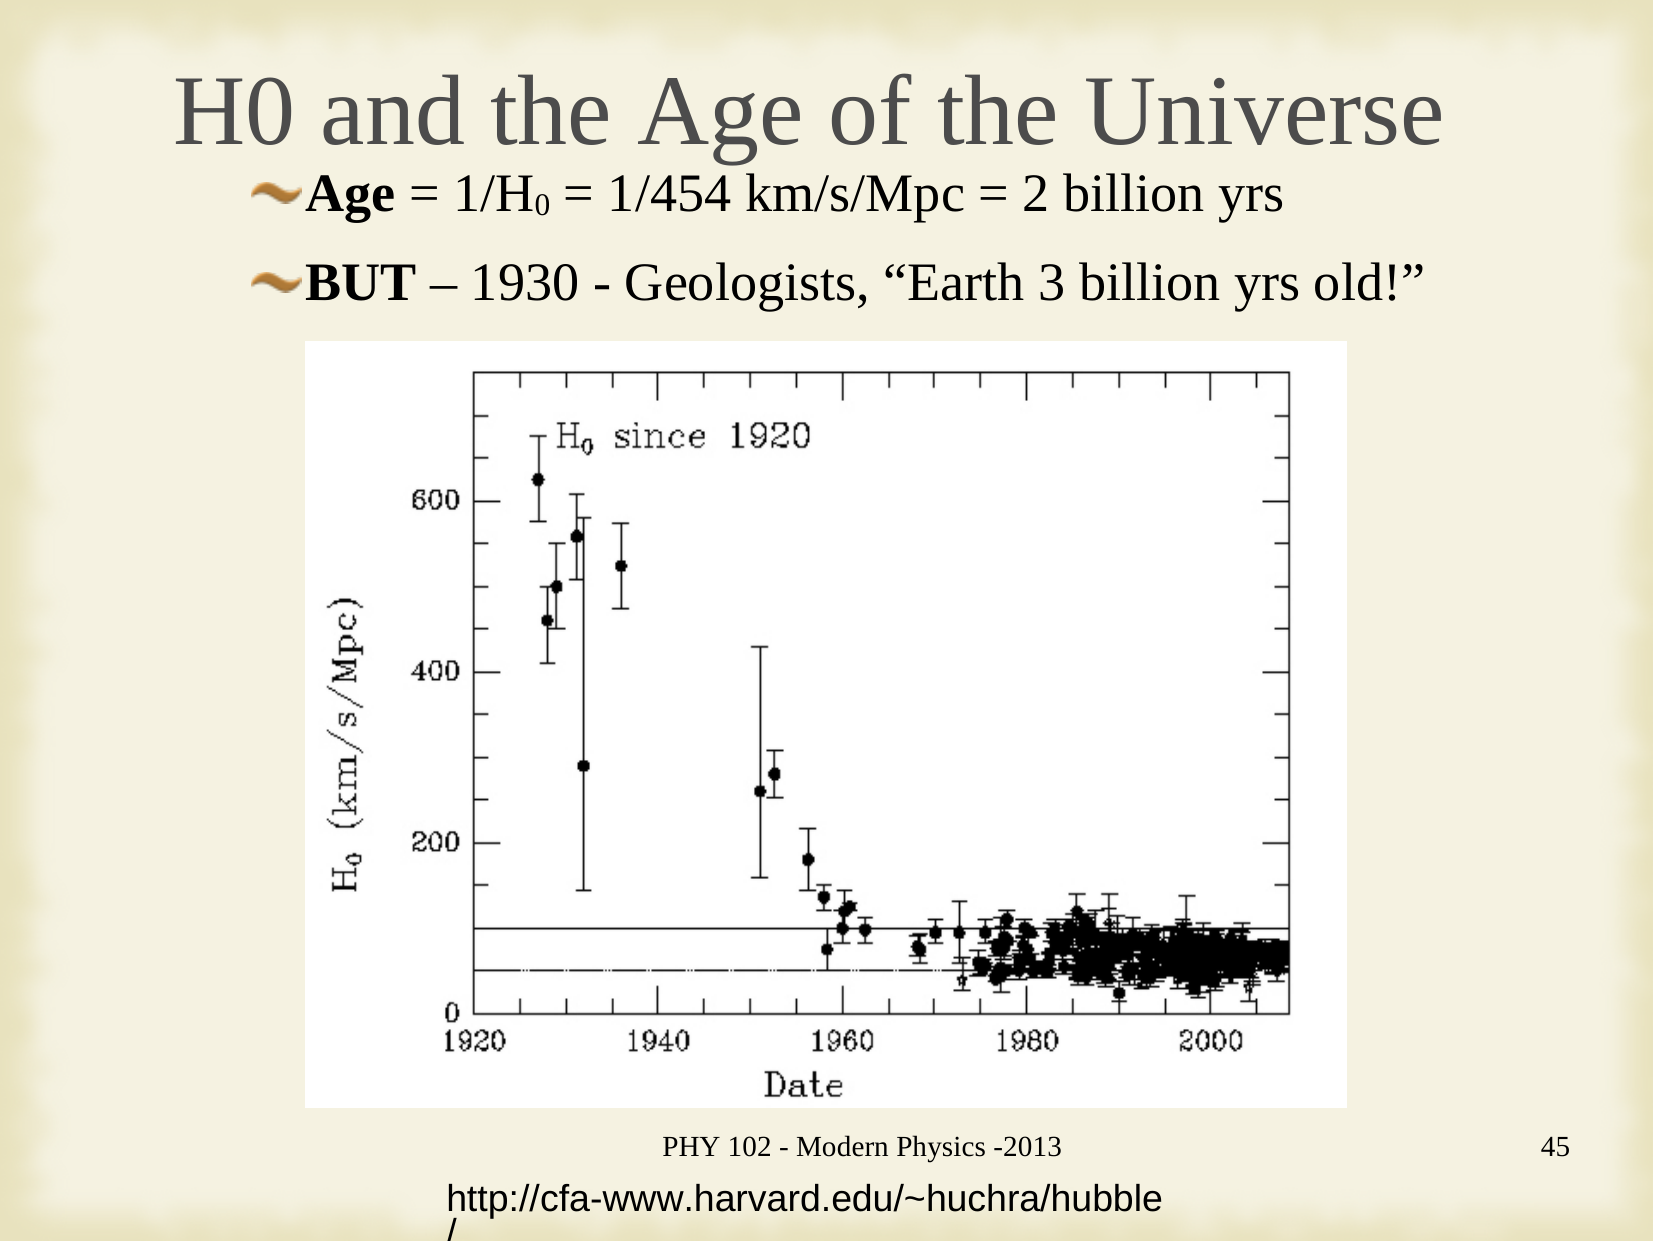

H0 and the Age of the Universe
Age = 1/H0 = 1/454 km/s/Mpc = 2 billion yrs
BUT – 1930 - Geologists, “Earth 3 billion yrs old!”
PHY 102 - Modern Physics -2013
45
http://cfa-www.harvard.edu/~huchra/hubble/